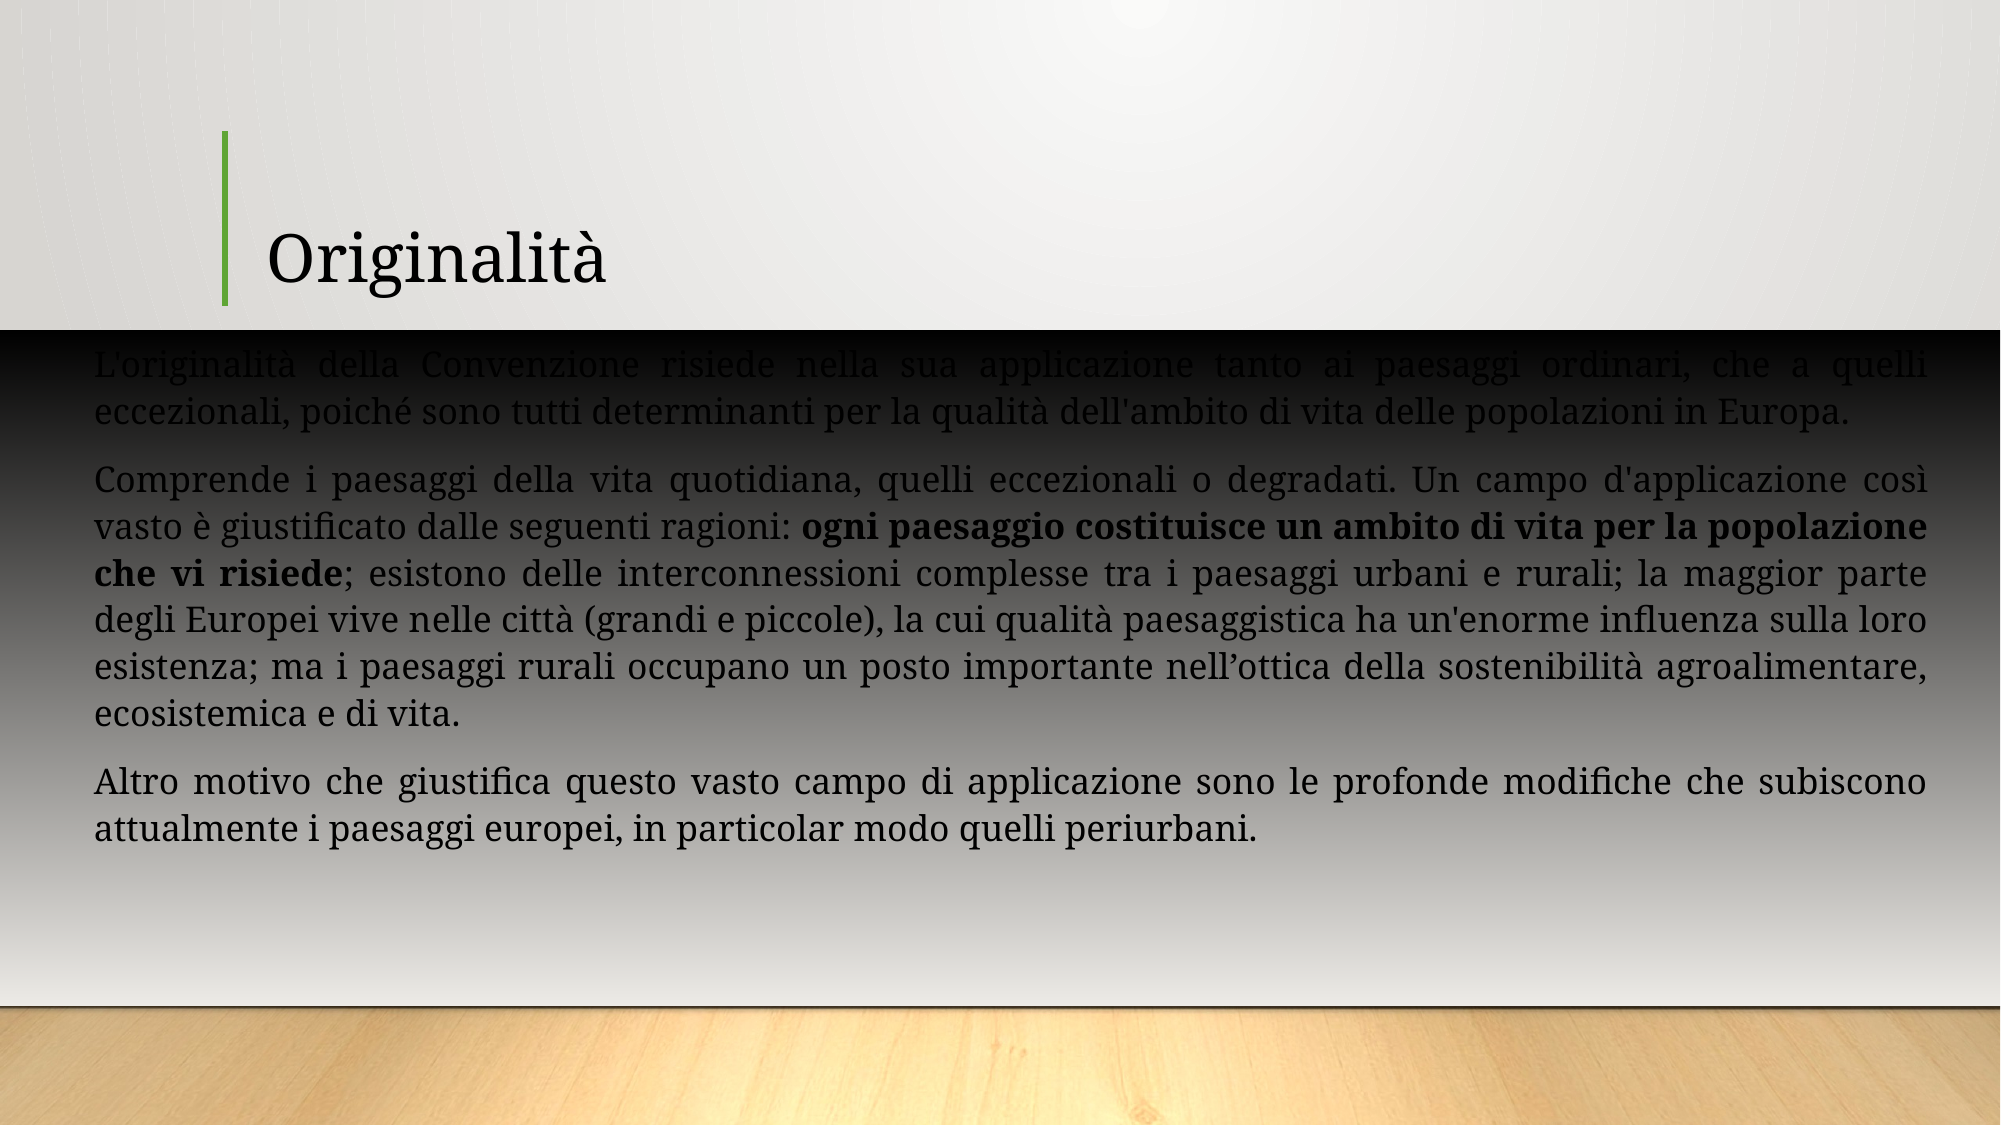

# Originalità
L'originalità della Convenzione risiede nella sua applicazione tanto ai paesaggi ordinari, che a quelli eccezionali, poiché sono tutti determinanti per la qualità dell'ambito di vita delle popolazioni in Europa.
Comprende i paesaggi della vita quotidiana, quelli eccezionali o degradati. Un campo d'applicazione così vasto è giustificato dalle seguenti ragioni: ogni paesaggio costituisce un ambito di vita per la popolazione che vi risiede; esistono delle interconnessioni complesse tra i paesaggi urbani e rurali; la maggior parte degli Europei vive nelle città (grandi e piccole), la cui qualità paesaggistica ha un'enorme influenza sulla loro esistenza; ma i paesaggi rurali occupano un posto importante nell’ottica della sostenibilità agroalimentare, ecosistemica e di vita.
Altro motivo che giustifica questo vasto campo di applicazione sono le profonde modifiche che subiscono attualmente i paesaggi europei, in particolar modo quelli periurbani.